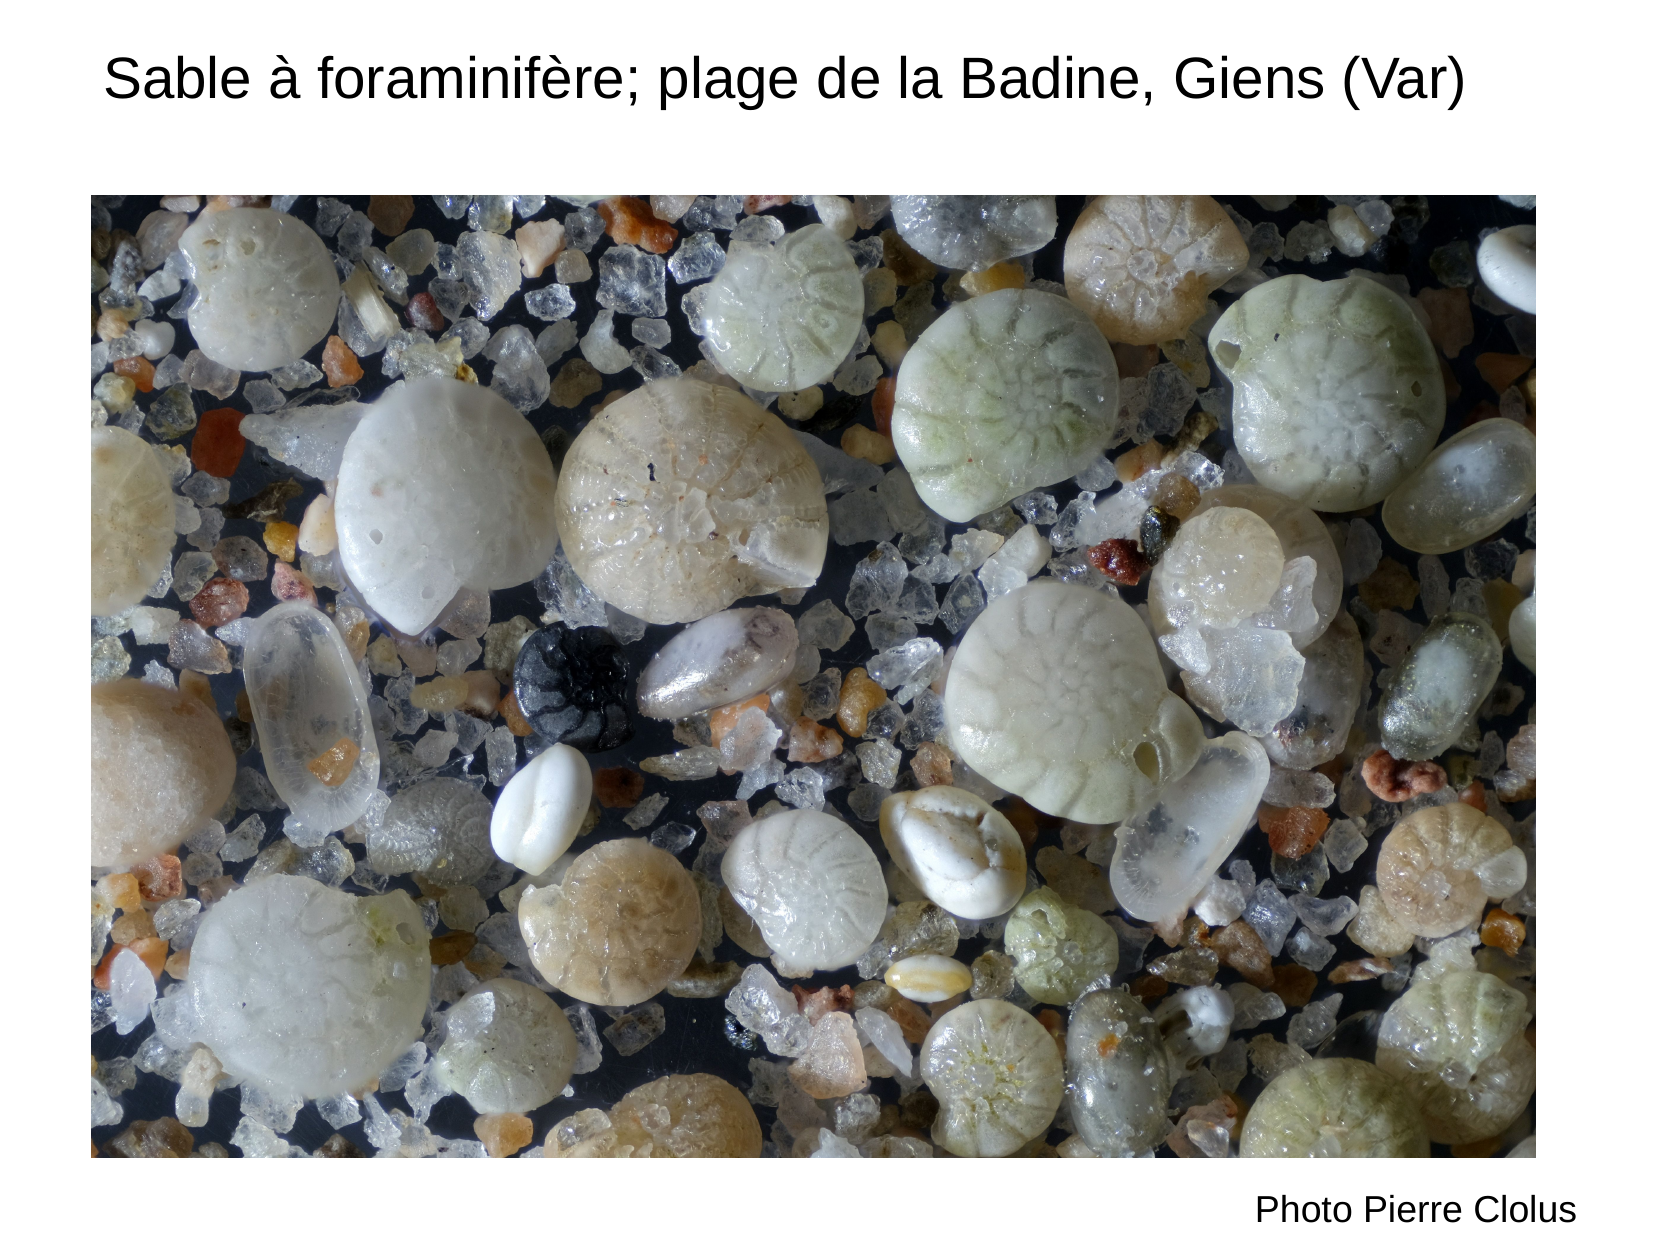

Sable à foraminifère; plage de la Badine, Giens (Var)
Photo Pierre Clolus